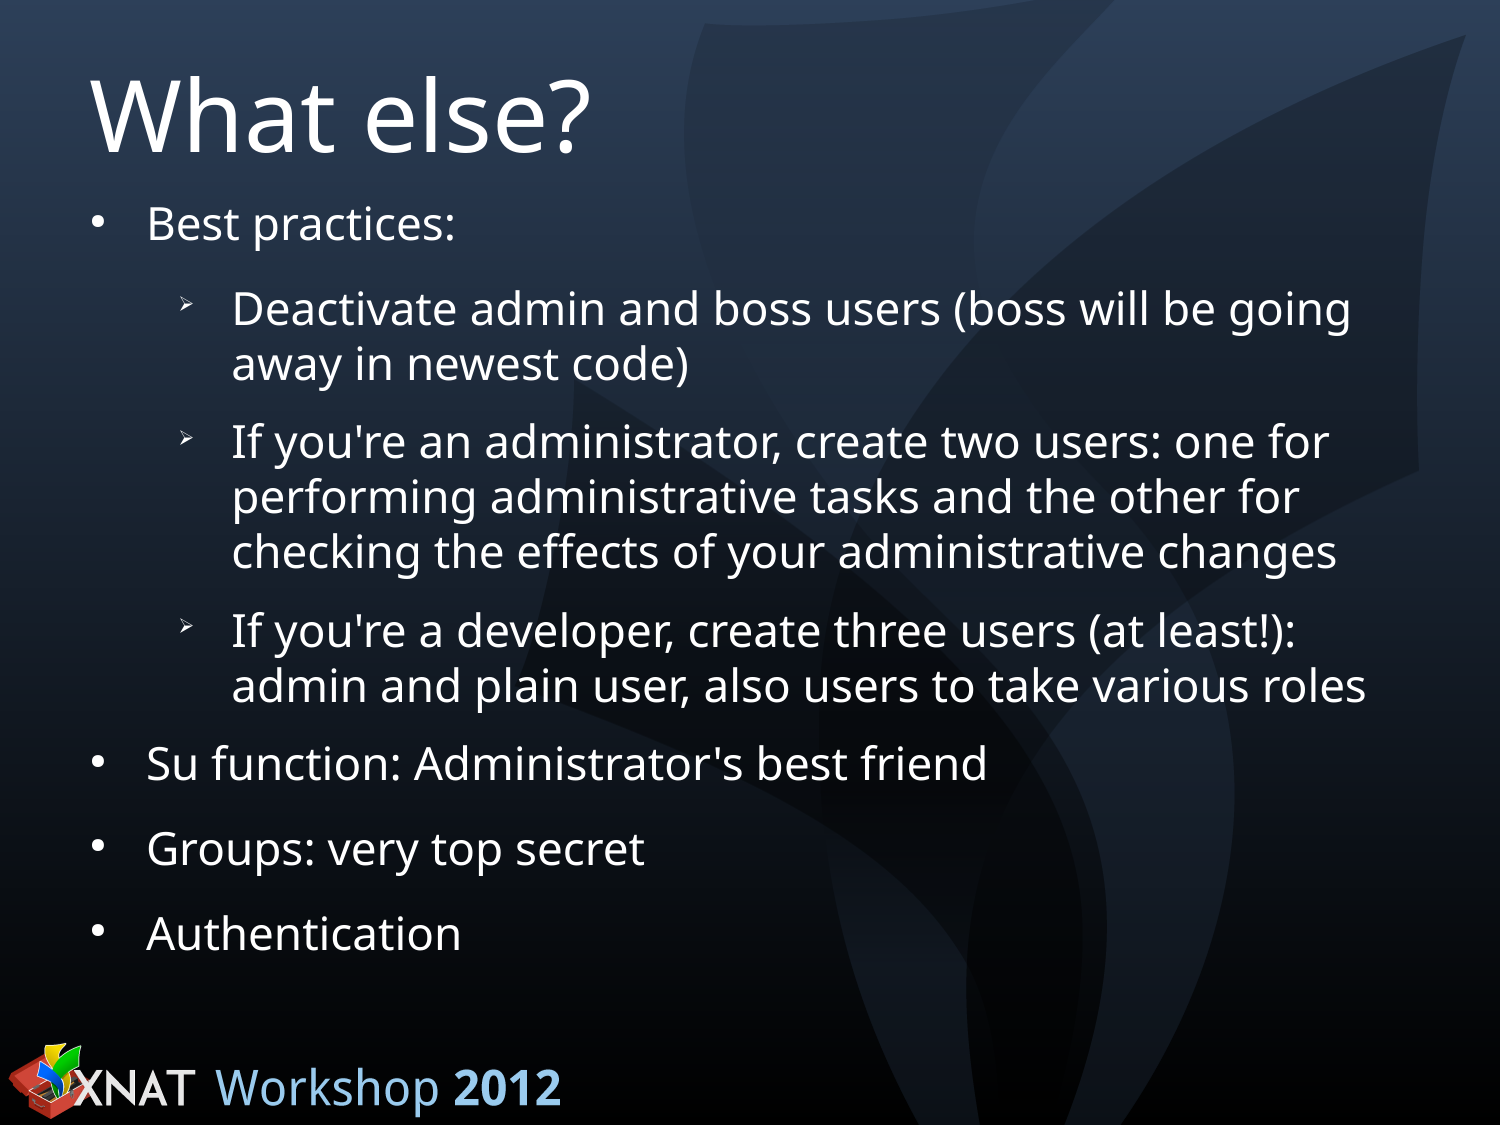

# What else?
Best practices:
Deactivate admin and boss users (boss will be going away in newest code)
If you're an administrator, create two users: one for performing administrative tasks and the other for checking the effects of your administrative changes
If you're a developer, create three users (at least!): admin and plain user, also users to take various roles
Su function: Administrator's best friend
Groups: very top secret
Authentication